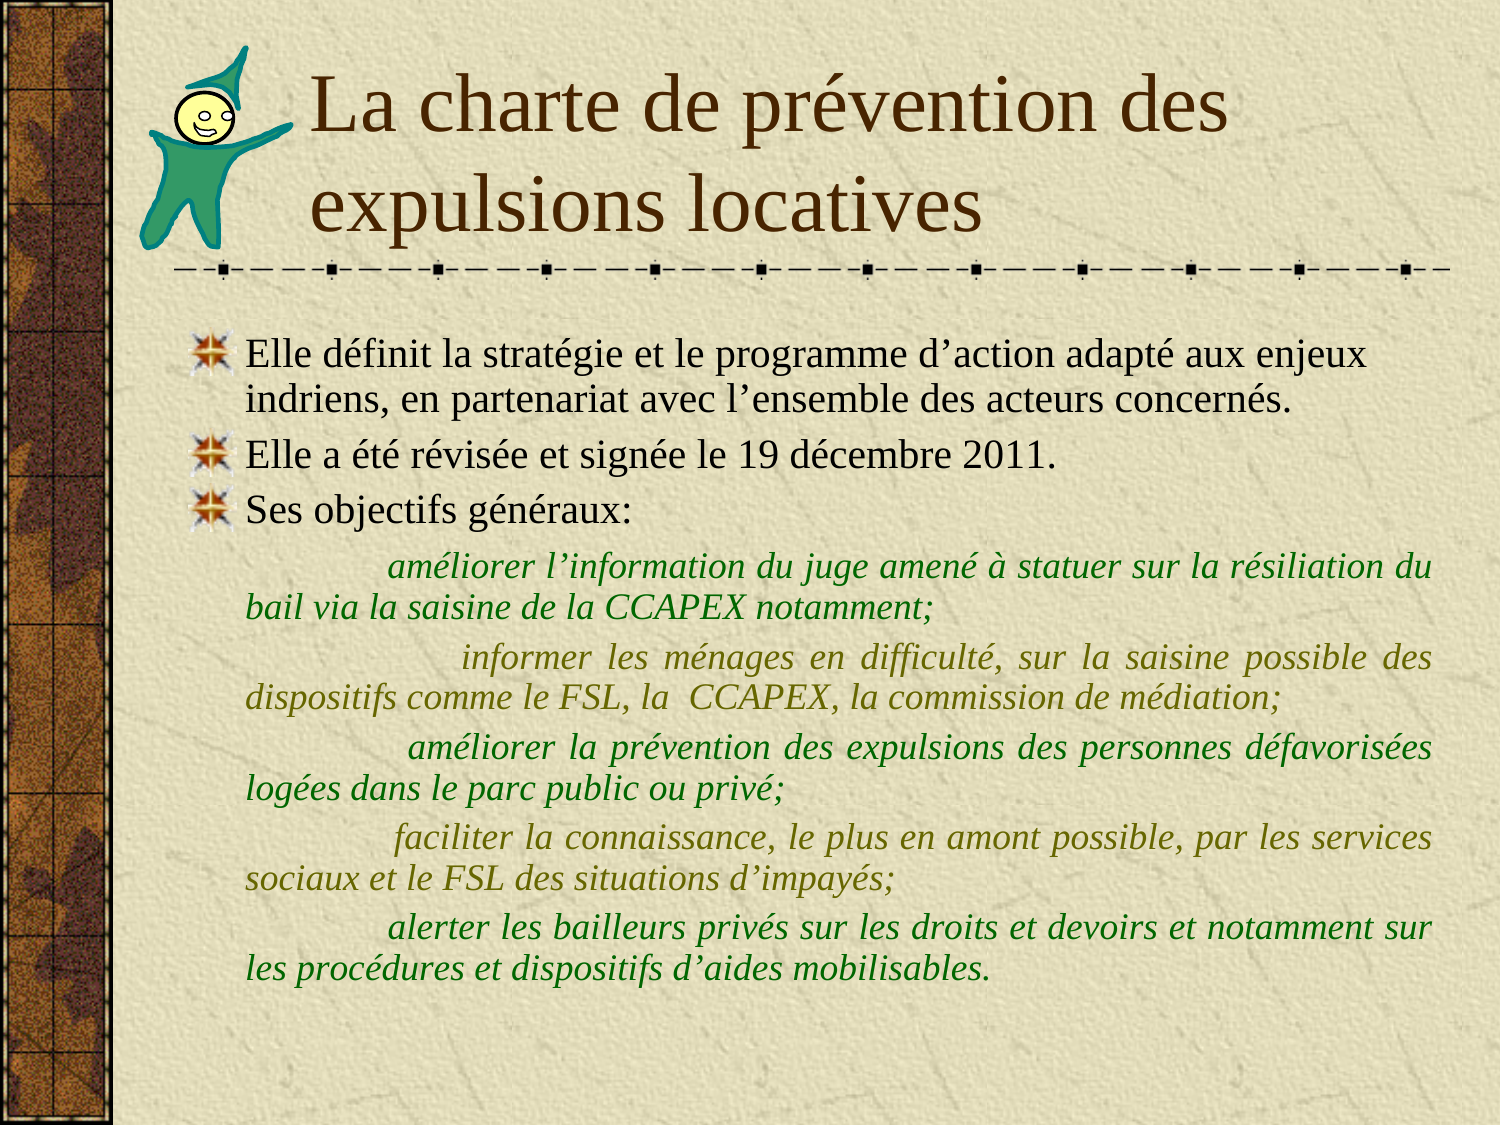

La charte de prévention des expulsions locatives
# Elle définit la stratégie et le programme d’action adapté aux enjeux indriens, en partenariat avec l’ensemble des acteurs concernés.
Elle a été révisée et signée le 19 décembre 2011.
Ses objectifs généraux:
 améliorer l’information du juge amené à statuer sur la résiliation du bail via la saisine de la CCAPEX notamment;
 informer les ménages en difficulté, sur la saisine possible des dispositifs comme le FSL, la CCAPEX, la commission de médiation;
 améliorer la prévention des expulsions des personnes défavorisées logées dans le parc public ou privé;
 faciliter la connaissance, le plus en amont possible, par les services sociaux et le FSL des situations d’impayés;
 alerter les bailleurs privés sur les droits et devoirs et notamment sur les procédures et dispositifs d’aides mobilisables.